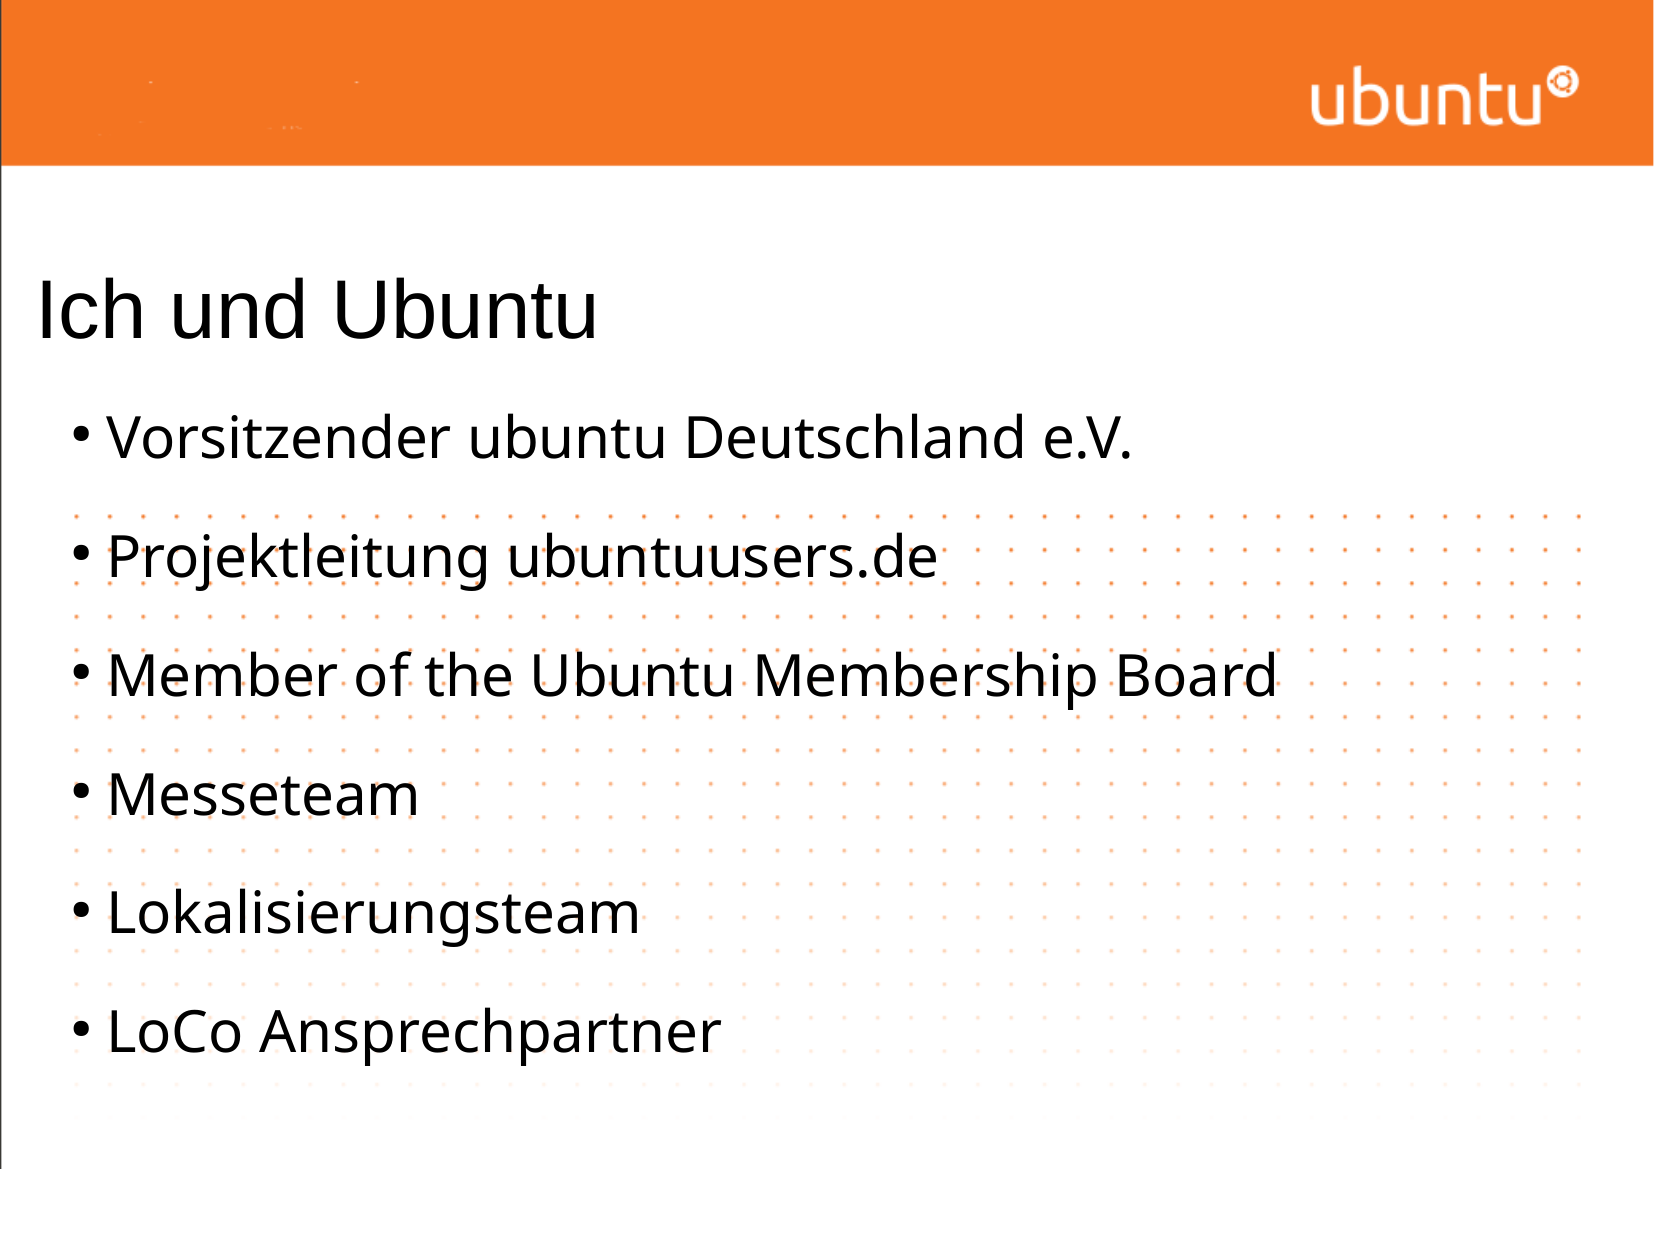

# Ich und Ubuntu
Vorsitzender ubuntu Deutschland e.V.
Projektleitung ubuntuusers.de
Member of the Ubuntu Membership Board
Messeteam
Lokalisierungsteam
LoCo Ansprechpartner